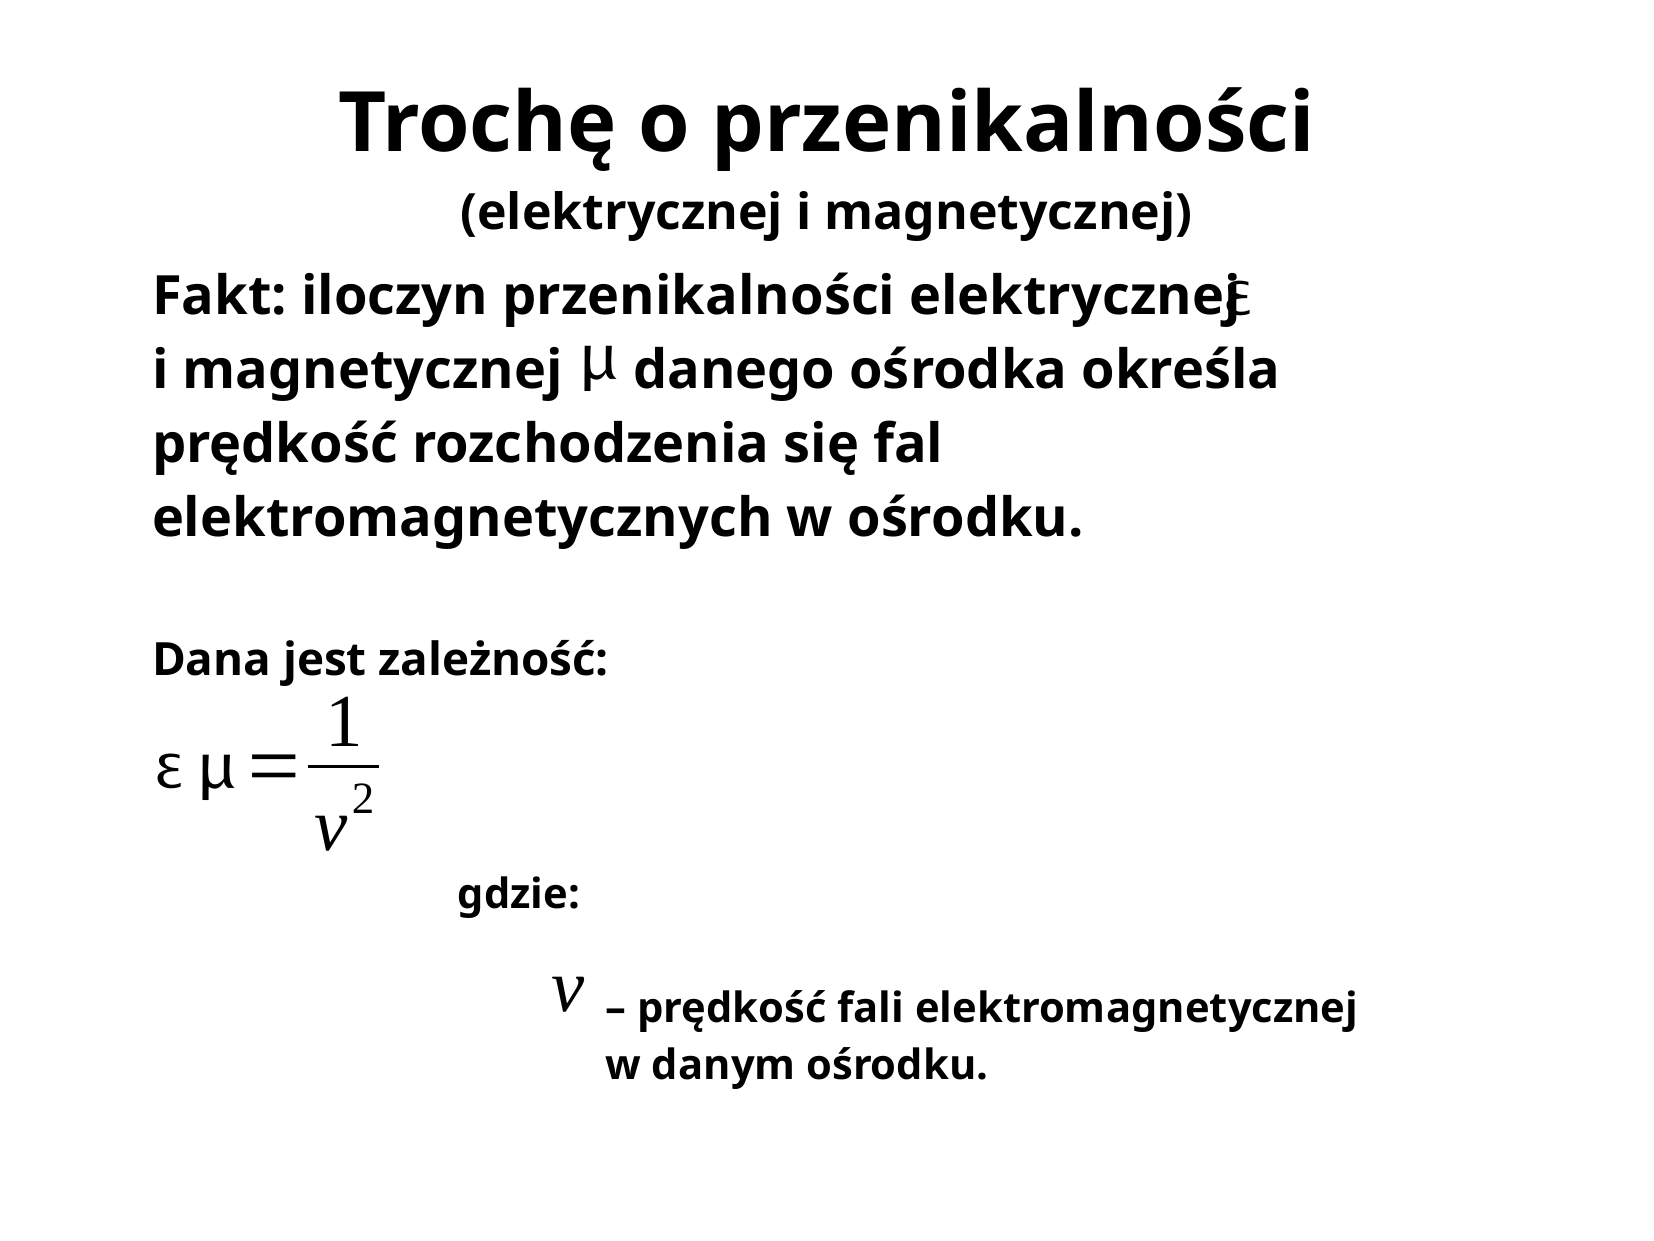

# Trochę o przenikalności (elektrycznej i magnetycznej)
Fakt: iloczyn przenikalności elektrycznej
i magnetycznej danego ośrodka określa prędkość rozchodzenia się fal elektromagnetycznych w ośrodku.
Dana jest zależność:
gdzie:
		– prędkość fali elektromagnetycznej
		w danym ośrodku.